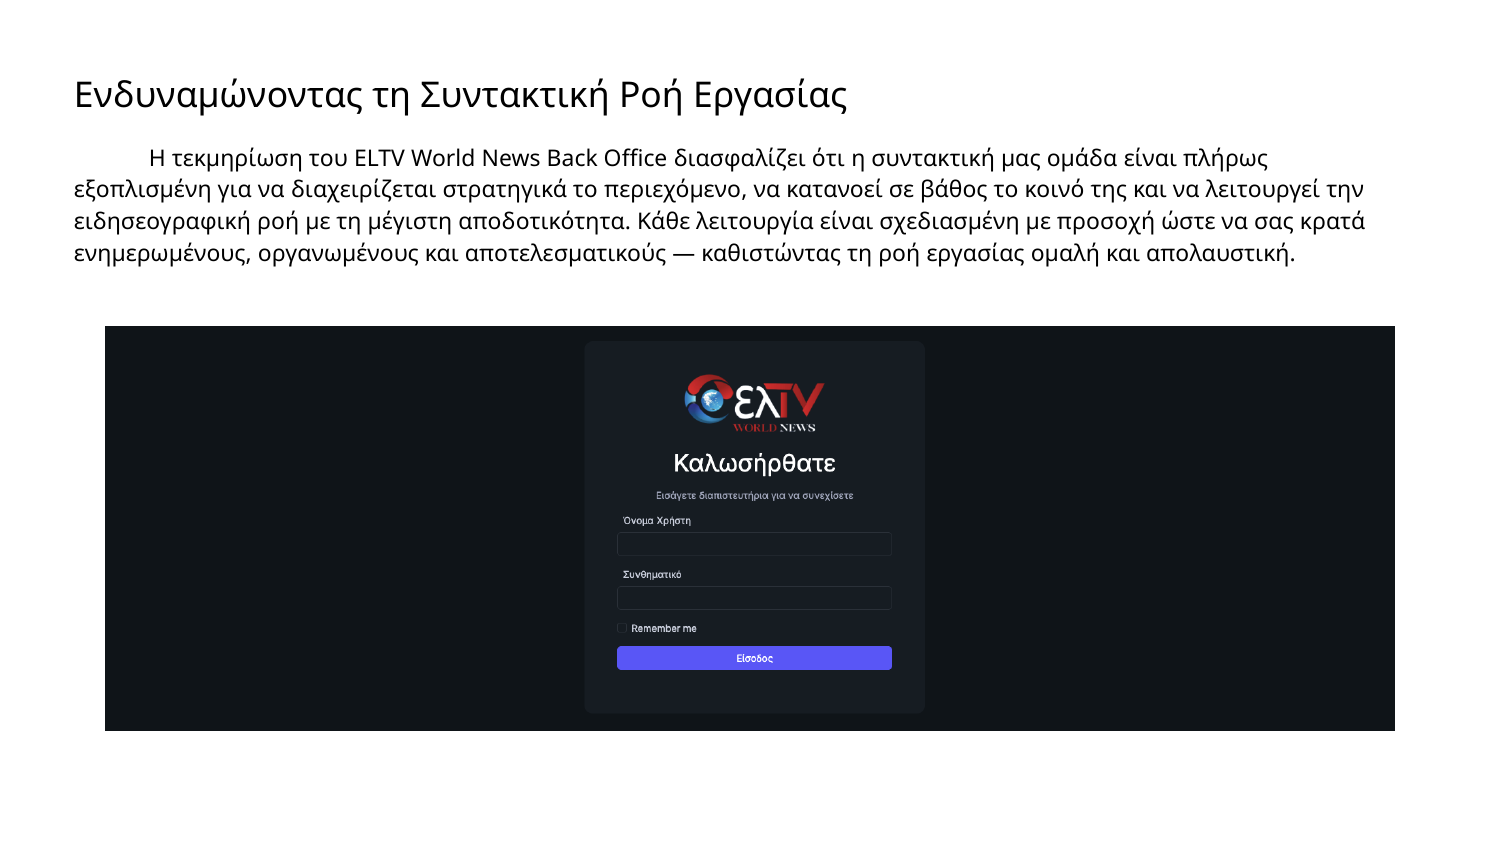

Ενδυναμώνοντας τη Συντακτική Ροή Εργασίας
Η τεκμηρίωση του ELTV World News Back Office διασφαλίζει ότι η συντακτική μας ομάδα είναι πλήρως εξοπλισμένη για να διαχειρίζεται στρατηγικά το περιεχόμενο, να κατανοεί σε βάθος το κοινό της και να λειτουργεί την ειδησεογραφική ροή με τη μέγιστη αποδοτικότητα. Κάθε λειτουργία είναι σχεδιασμένη με προσοχή ώστε να σας κρατά ενημερωμένους, οργανωμένους και αποτελεσματικούς — καθιστώντας τη ροή εργασίας ομαλή και απολαυστική.